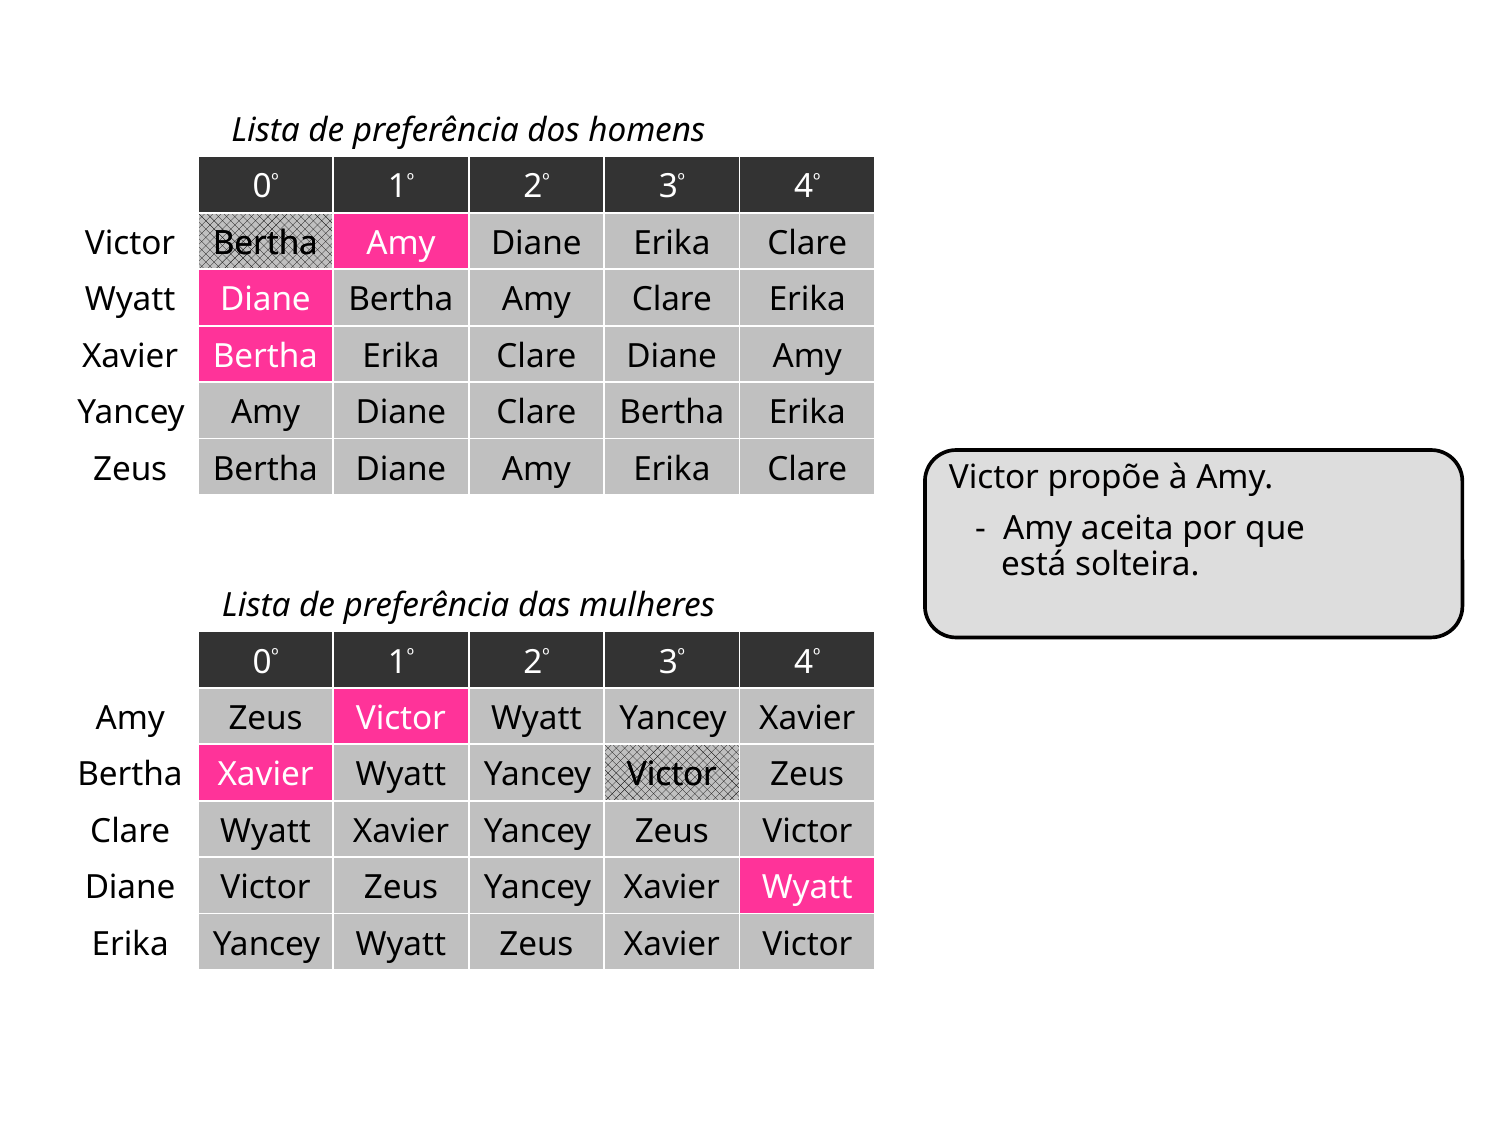

Bertha
Amy
Diane
Bertha
Victor propõe à Amy.
 - Amy aceita por que
 está solteira.
Victor
Xavier
Victor
Wyatt